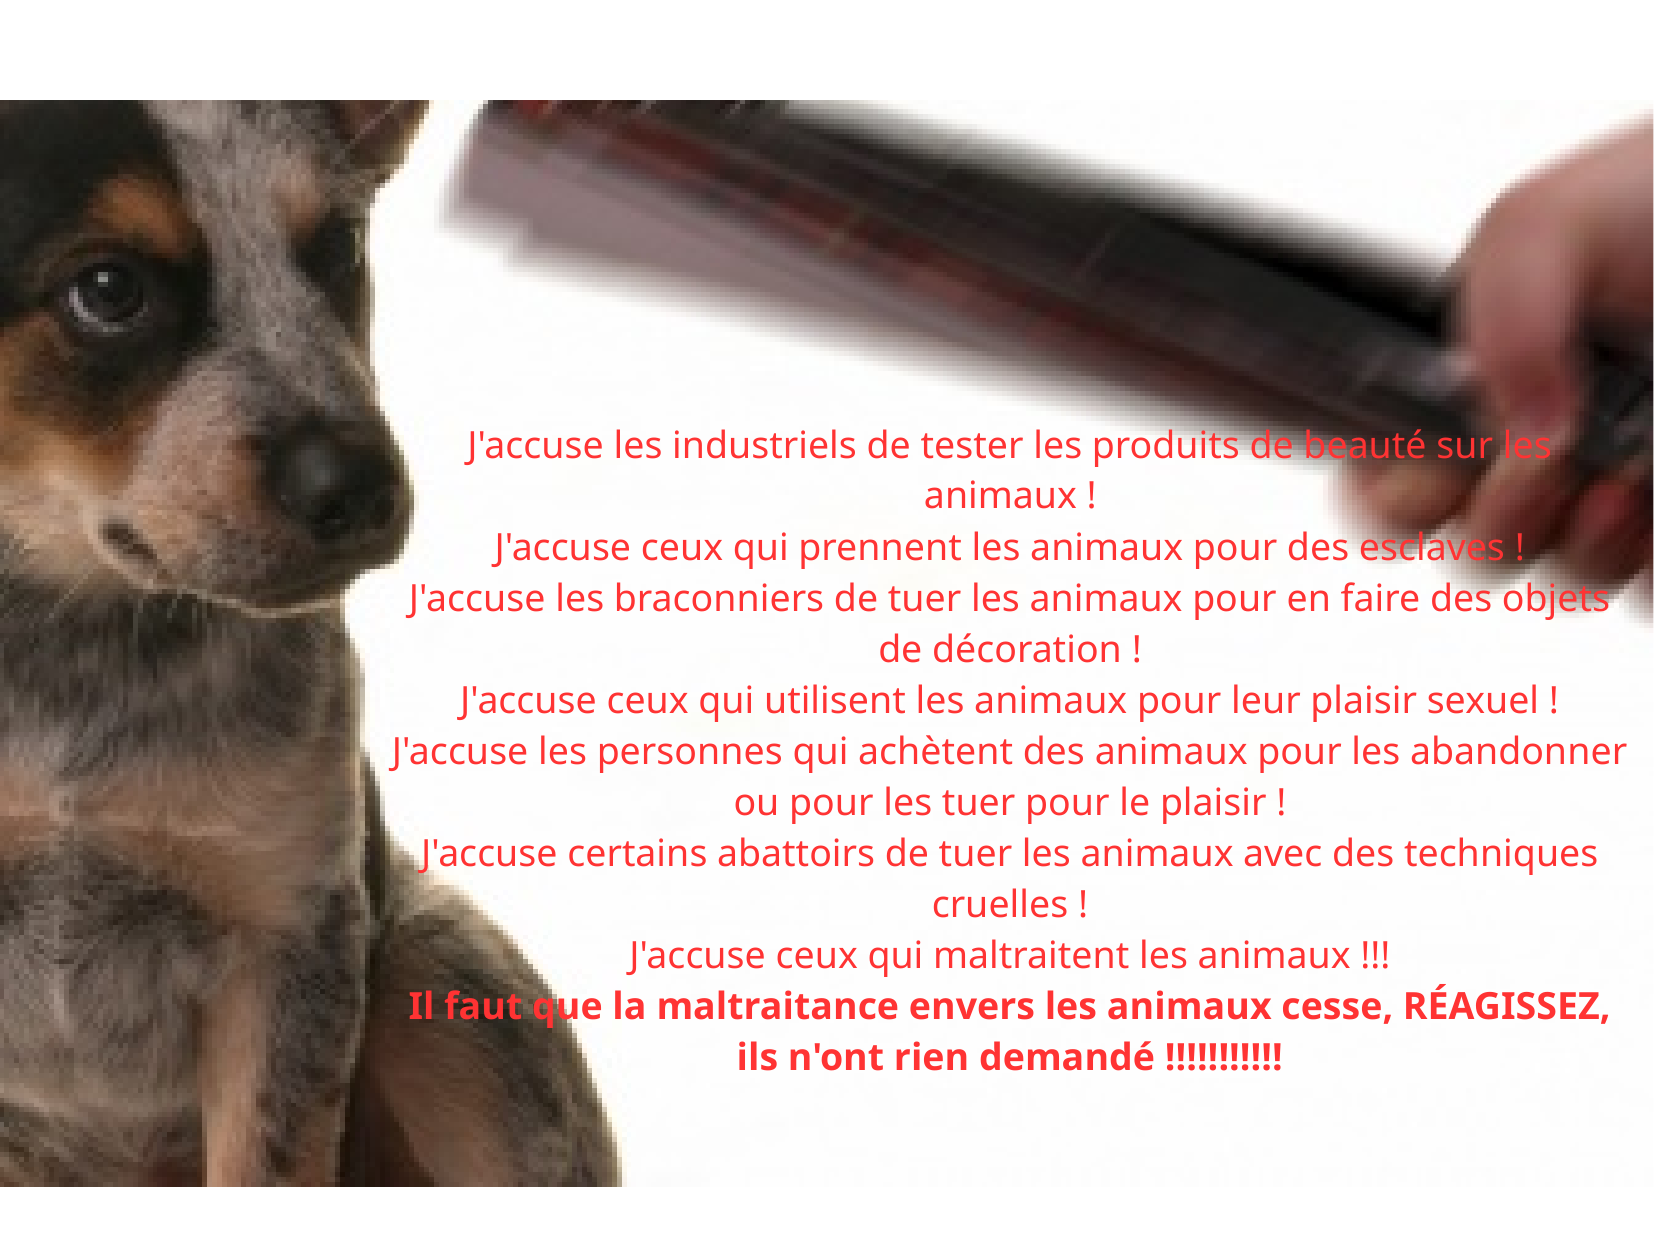

#
J'accuse les industriels de tester les produits de beauté sur les animaux !
J'accuse ceux qui prennent les animaux pour des esclaves !
J'accuse les braconniers de tuer les animaux pour en faire des objets de décoration !
J'accuse ceux qui utilisent les animaux pour leur plaisir sexuel !
J'accuse les personnes qui achètent des animaux pour les abandonner ou pour les tuer pour le plaisir !
J'accuse certains abattoirs de tuer les animaux avec des techniques cruelles !
J'accuse ceux qui maltraitent les animaux !!!
Il faut que la maltraitance envers les animaux cesse, RÉAGISSEZ, ils n'ont rien demandé !!!!!!!!!!!